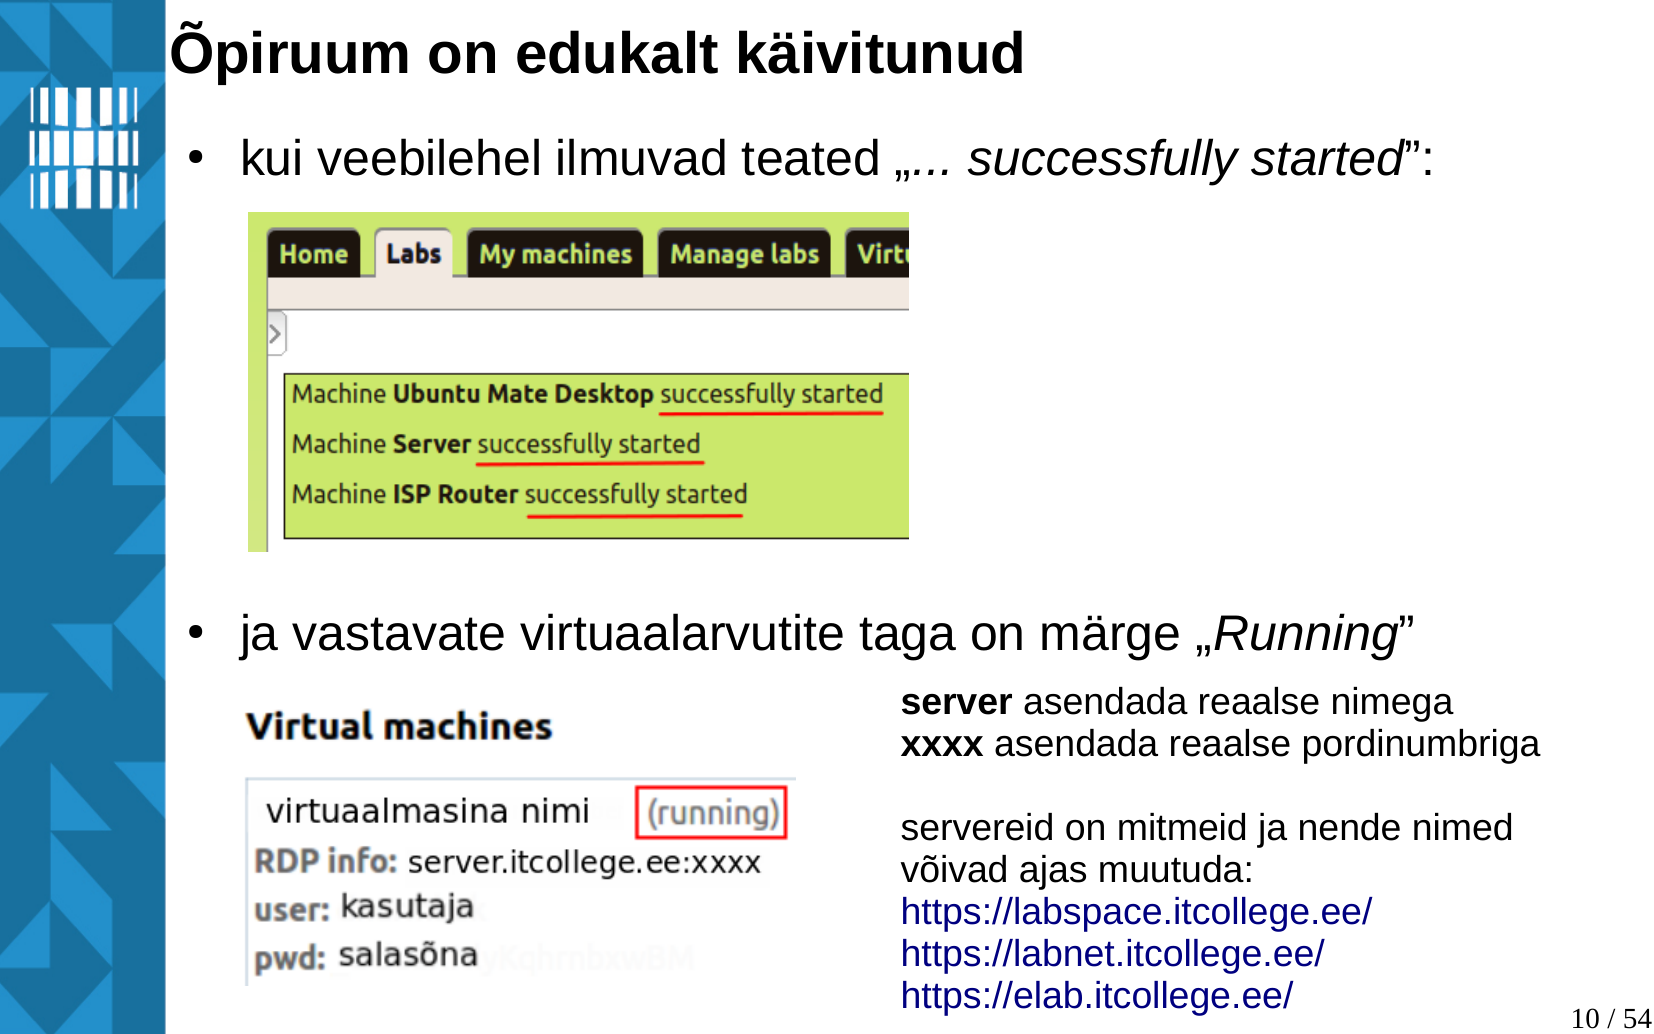

# Õpiruum on edukalt käivitunud
kui veebilehel ilmuvad teated „... successfully started”:
ja vastavate virtuaalarvutite taga on märge „Running”
server asendada reaalse nimega
xxxx asendada reaalse pordinumbriga
servereid on mitmeid ja nende nimed võivad ajas muutuda:
https://labspace.itcollege.ee/
https://labnet.itcollege.ee/
https://elab.itcollege.ee/
10